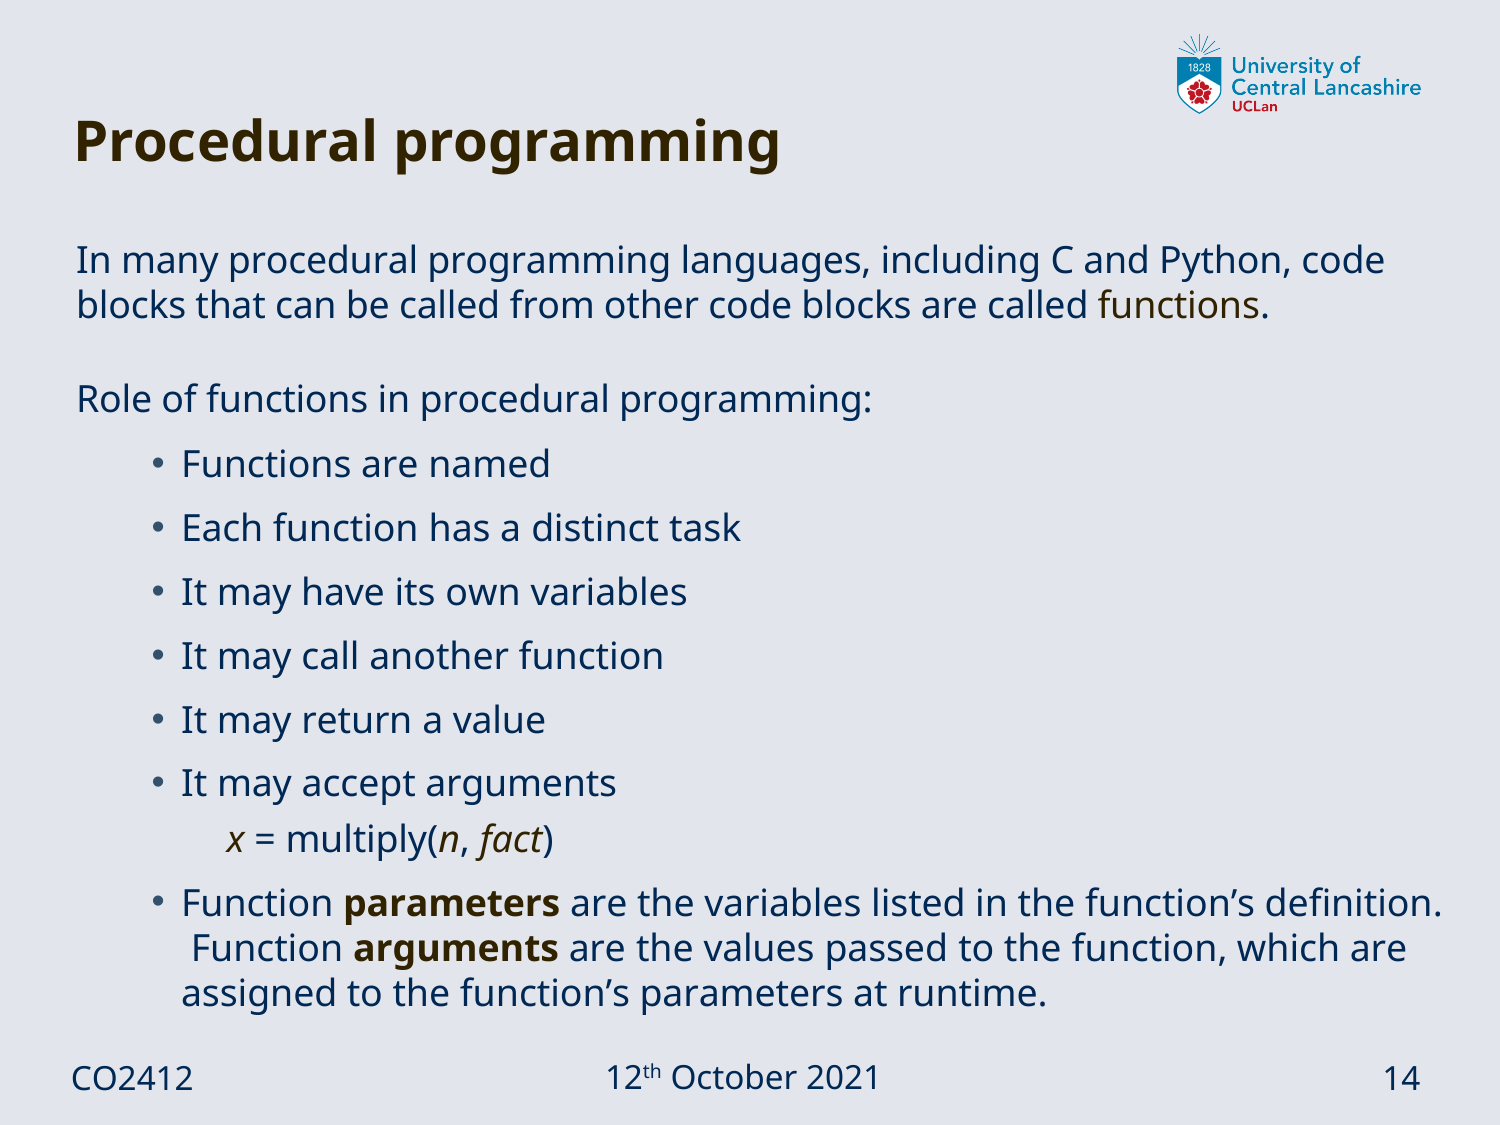

# Procedural programming
In many procedural programming languages, including C and Python, code blocks that can be called from other code blocks are called functions.
Role of functions in procedural programming:
Functions are named
Each function has a distinct task
It may have its own variables
It may call another function
It may return a value
It may accept arguments
x = multiply(n, fact)
Function parameters are the variables listed in the function’s definition. Function arguments are the values passed to the function, which are assigned to the function’s parameters at runtime.